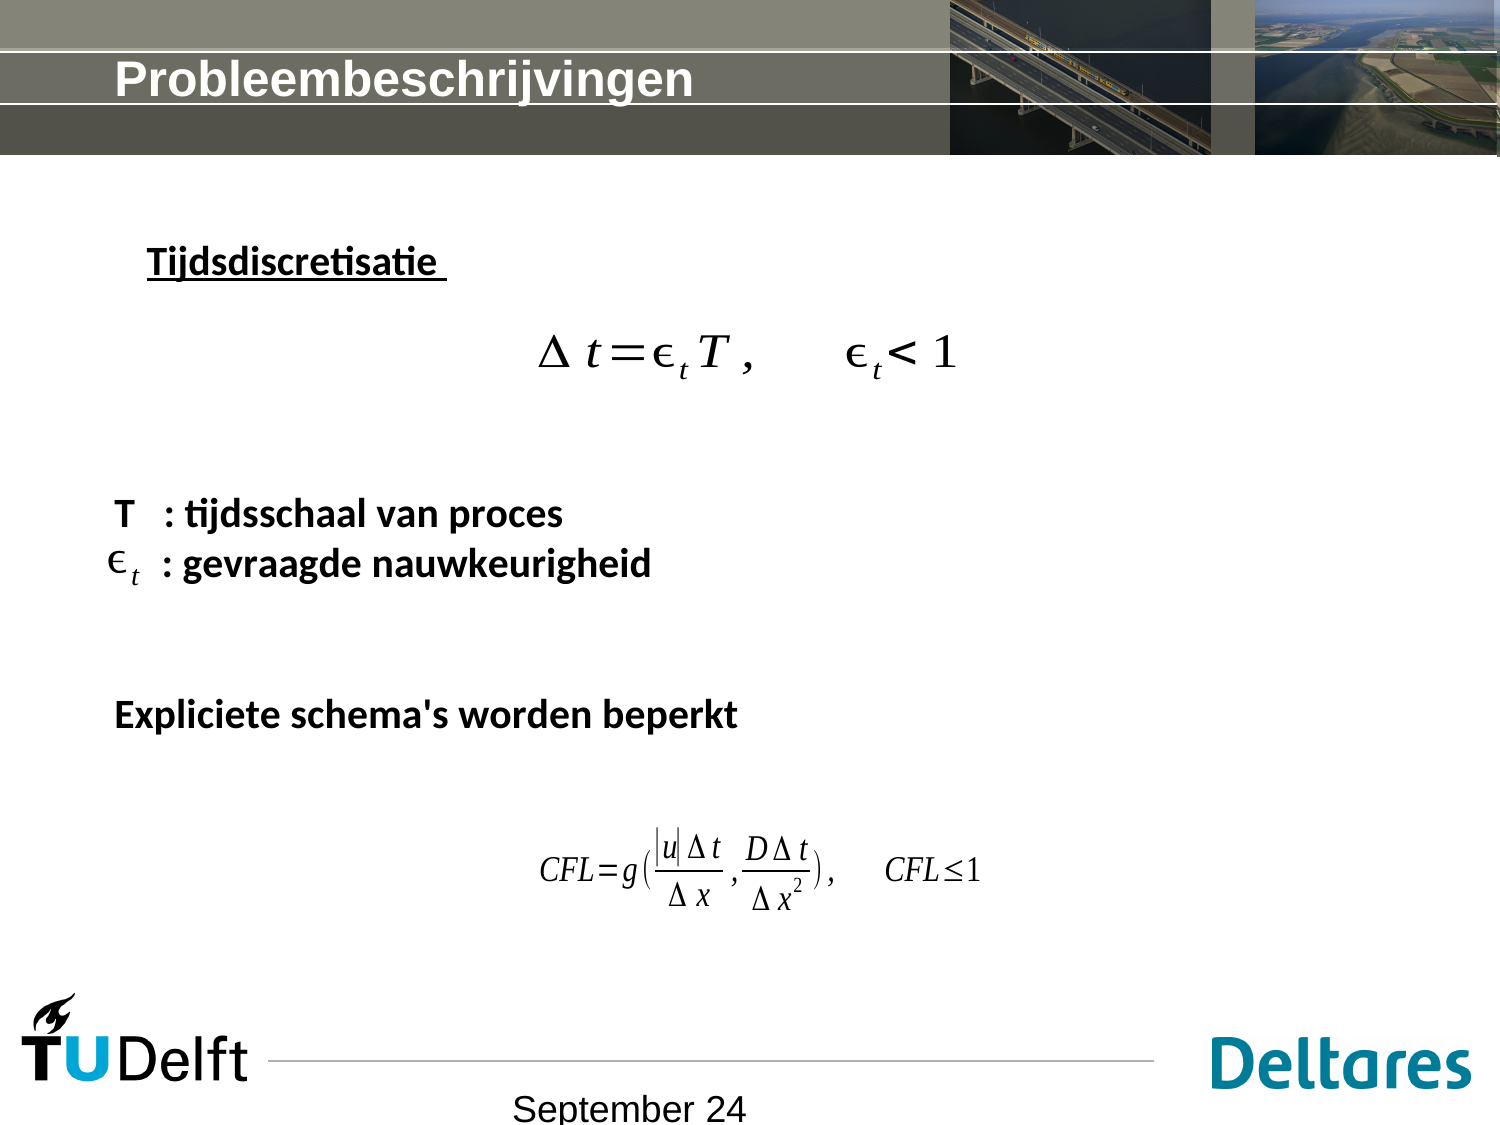

# Probleembeschrijvingen
Tijdsdiscretisatie
T : tijdsschaal van proces
 : gevraagde nauwkeurigheid
Expliciete schema's worden beperkt